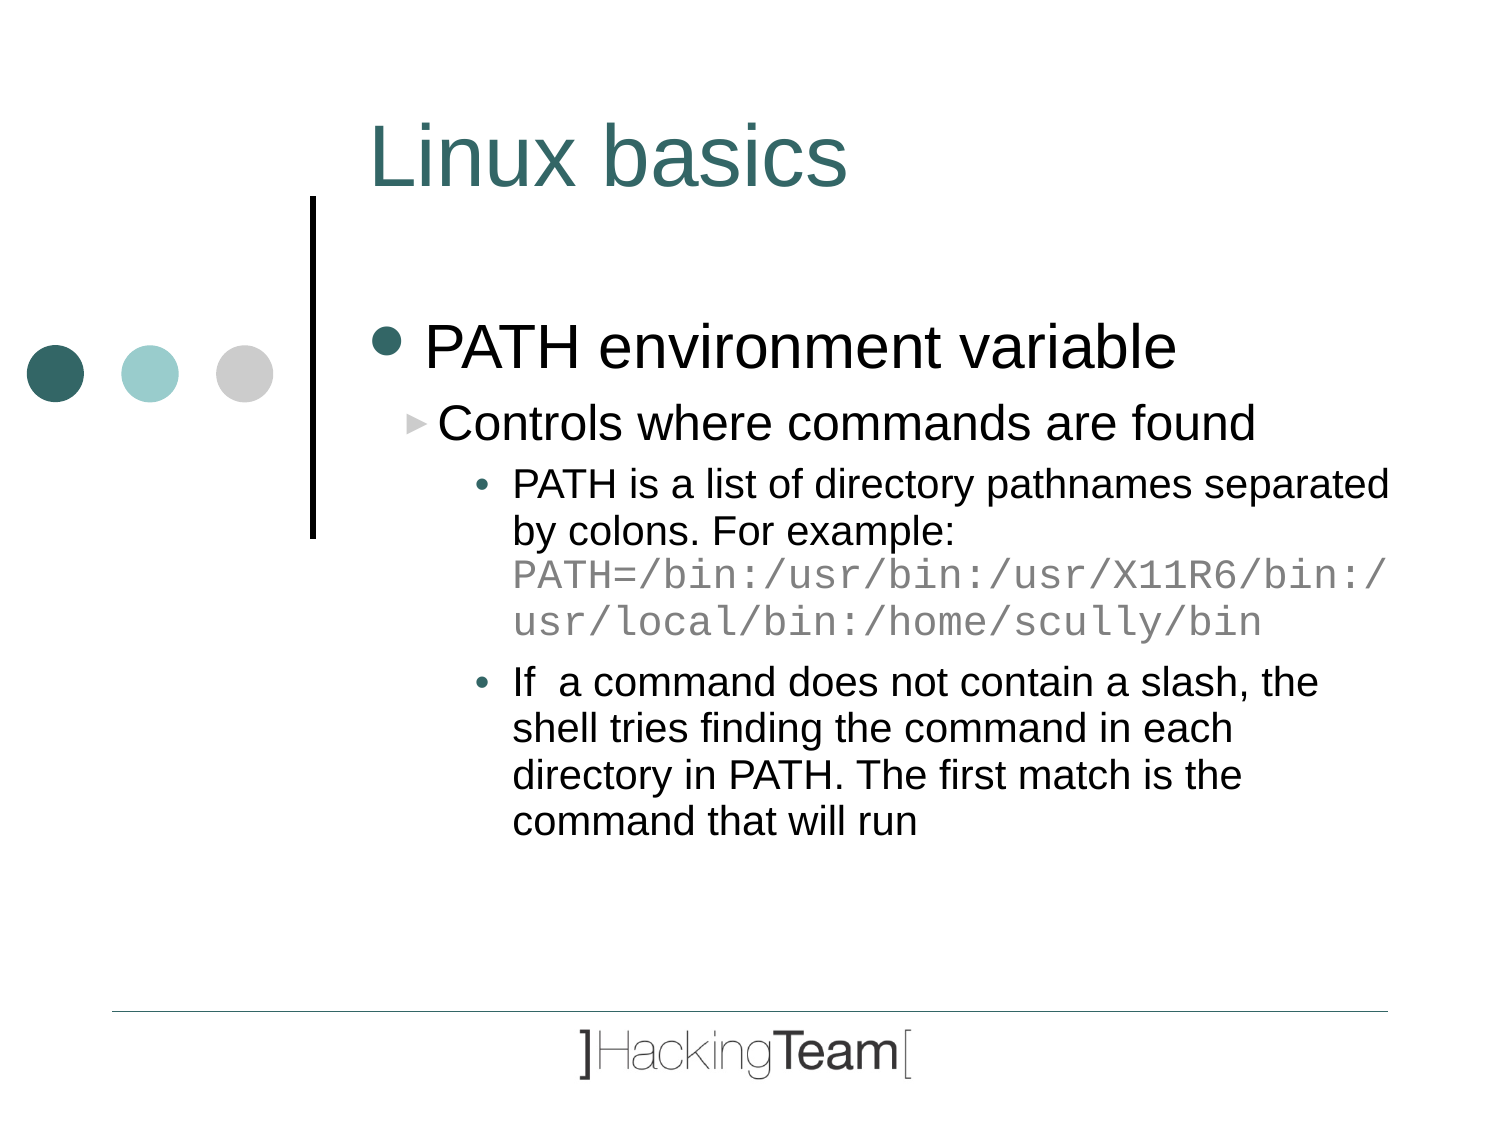

# Linux basics
PATH environment variable
Controls where commands are found
PATH is a list of directory pathnames separated by colons. For example: PATH=/bin:/usr/bin:/usr/X11R6/bin:/usr/local/bin:/home/scully/bin
If a command does not contain a slash, the shell tries finding the command in each directory in PATH. The first match is the command that will run